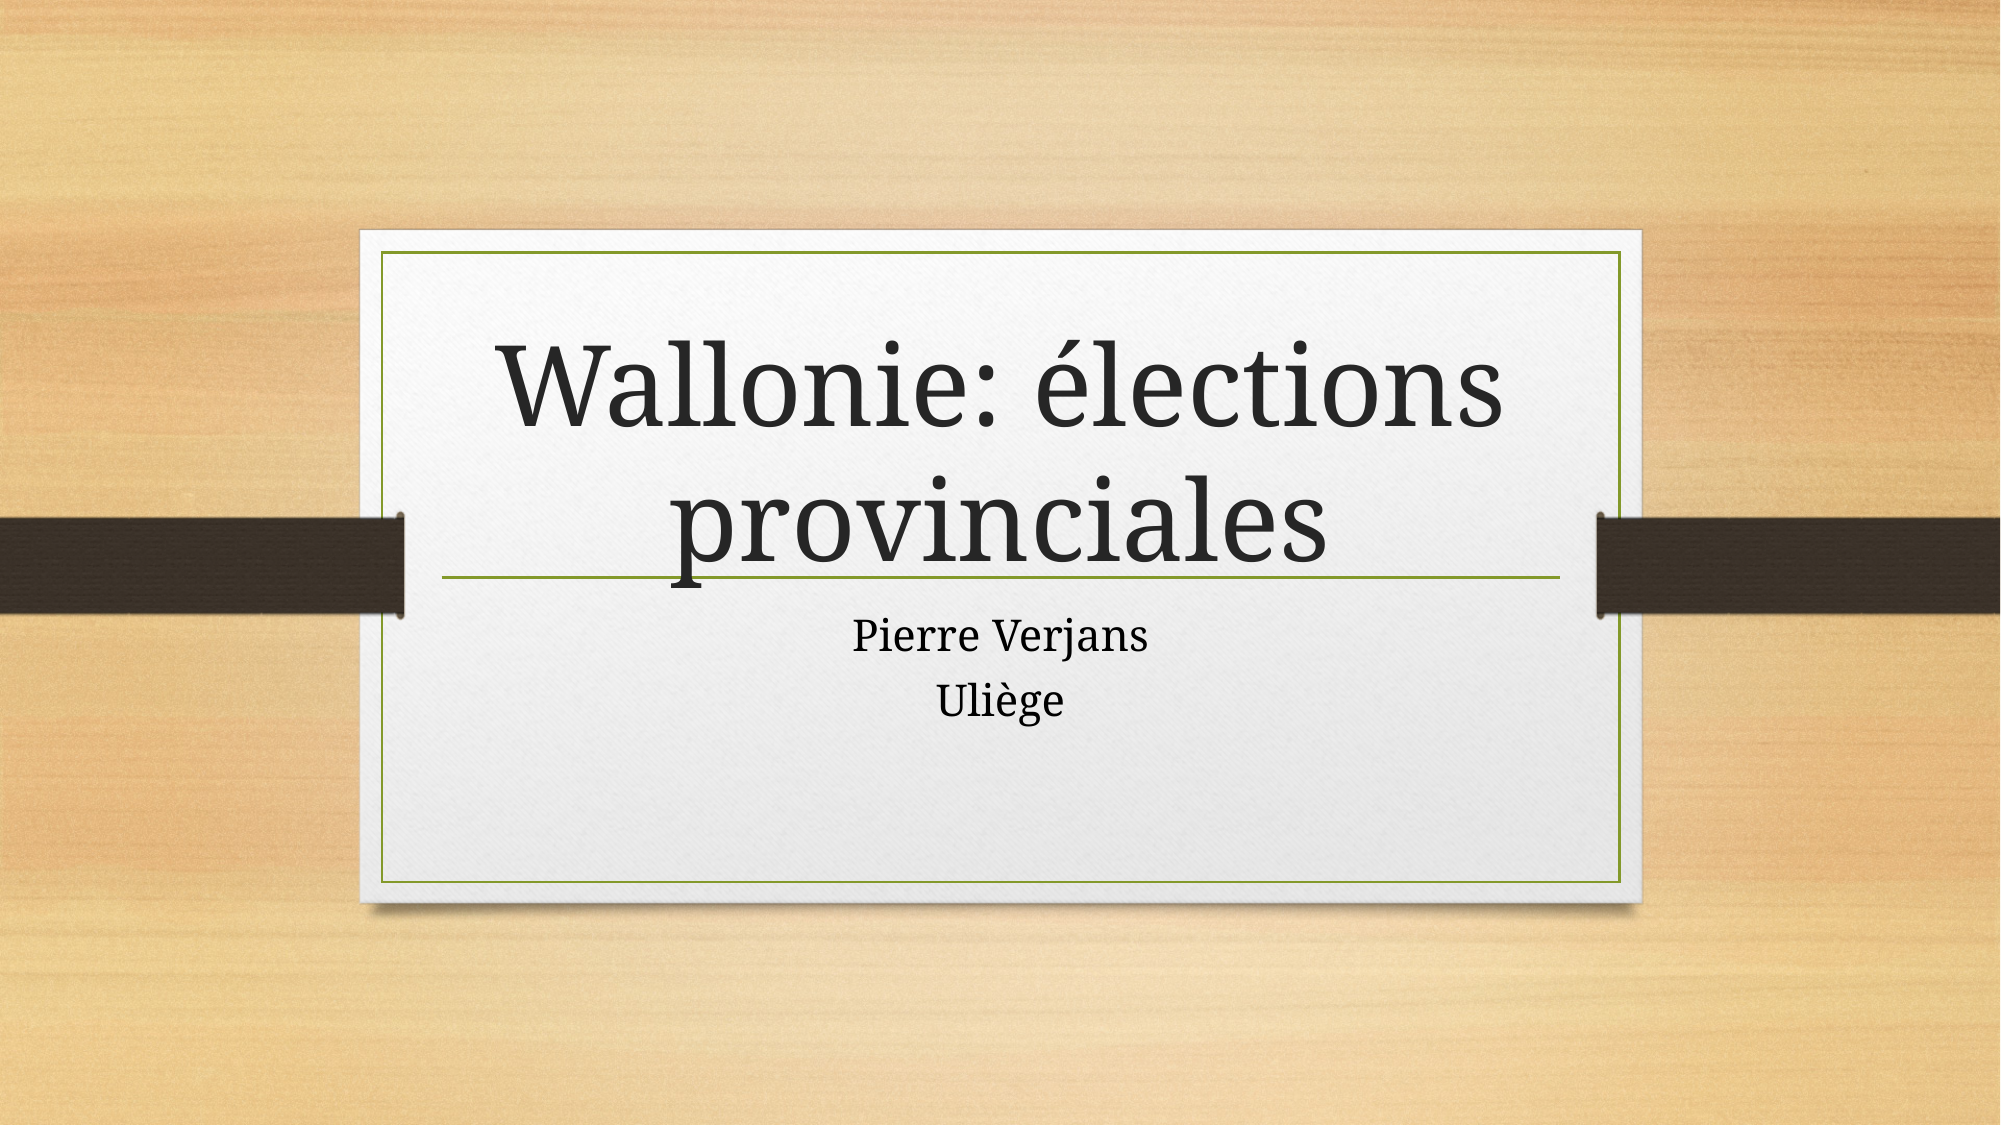

# Wallonie: élections provinciales
Pierre Verjans
Uliège